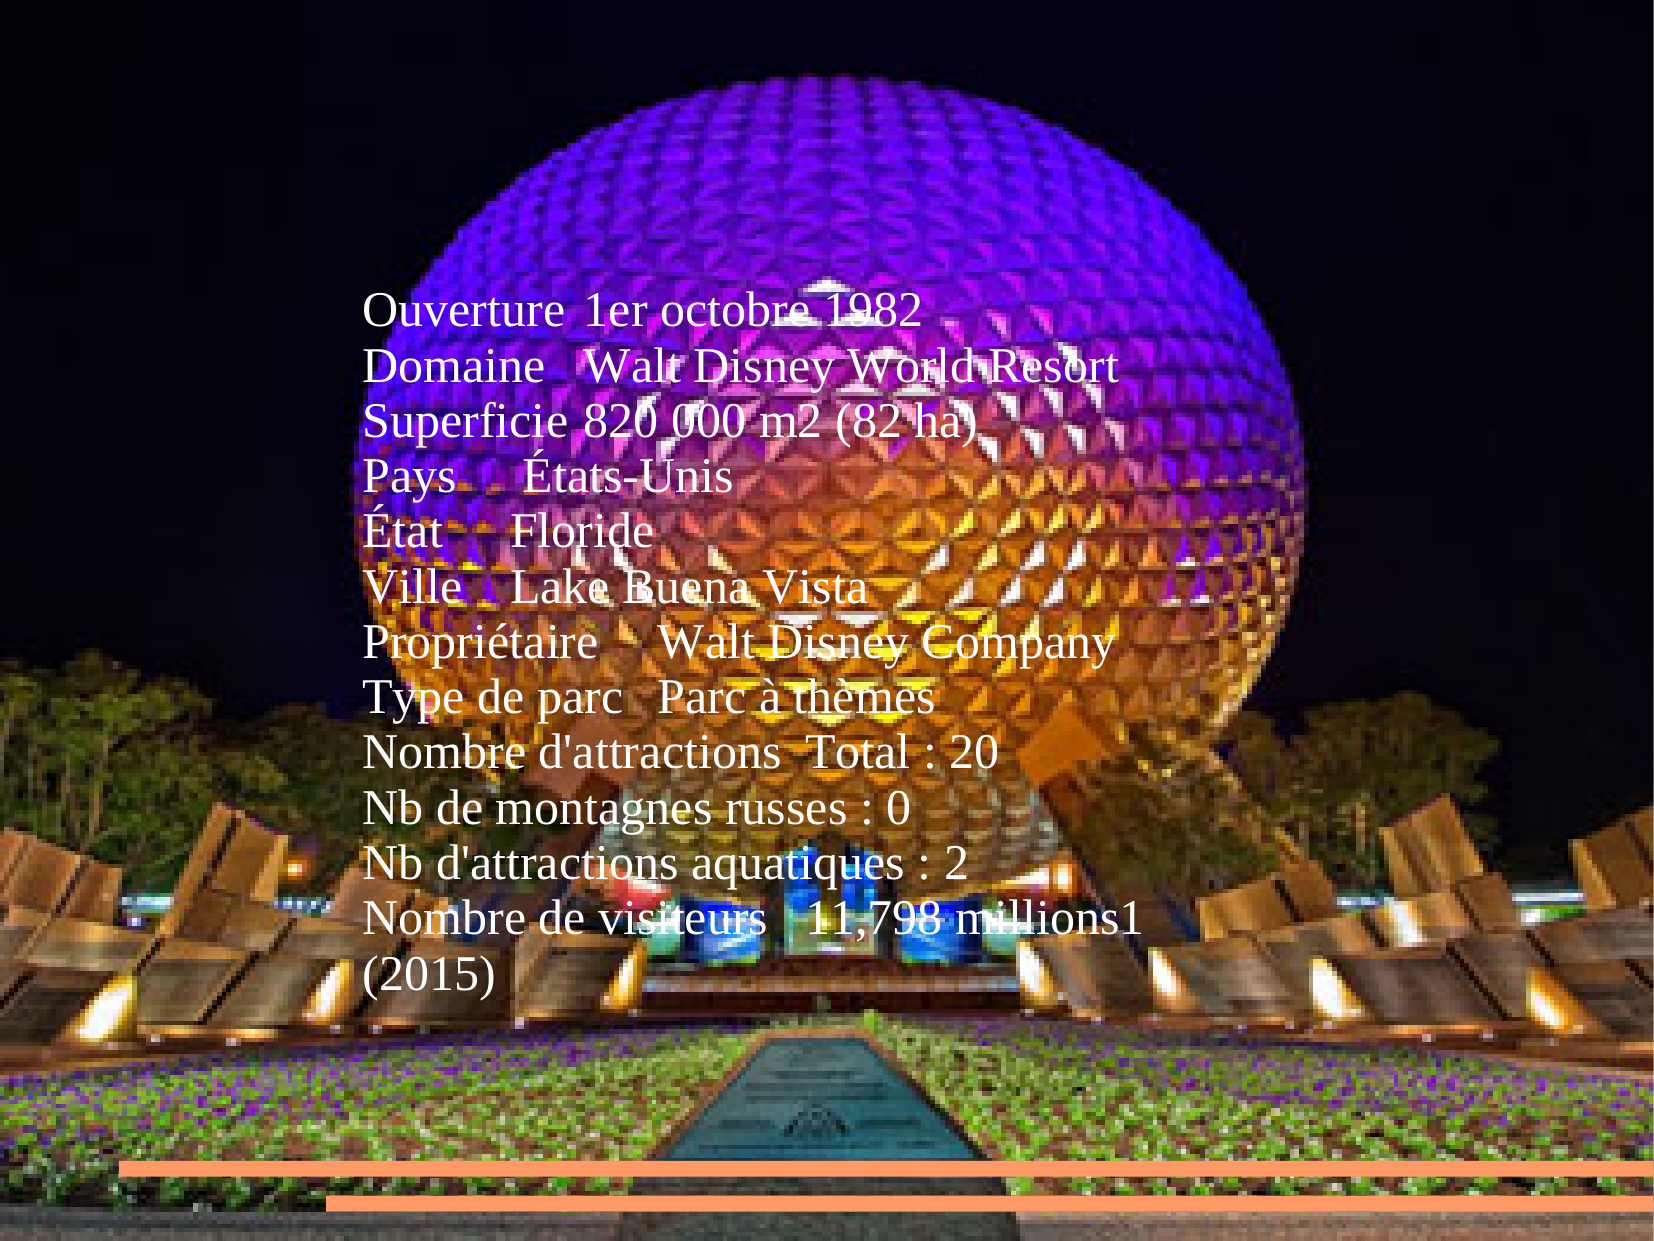

Ouverture	1er octobre 1982
Domaine	Walt Disney World Resort
Superficie	820 000 m2 (82 ha)
Pays	 États-Unis
État	Floride
Ville	Lake Buena Vista
Propriétaire	Walt Disney Company
Type de parc	Parc à thèmes
Nombre d'attractions	Total : 20
Nb de montagnes russes : 0
Nb d'attractions aquatiques : 2
Nombre de visiteurs	11,798 millions1 (2015)